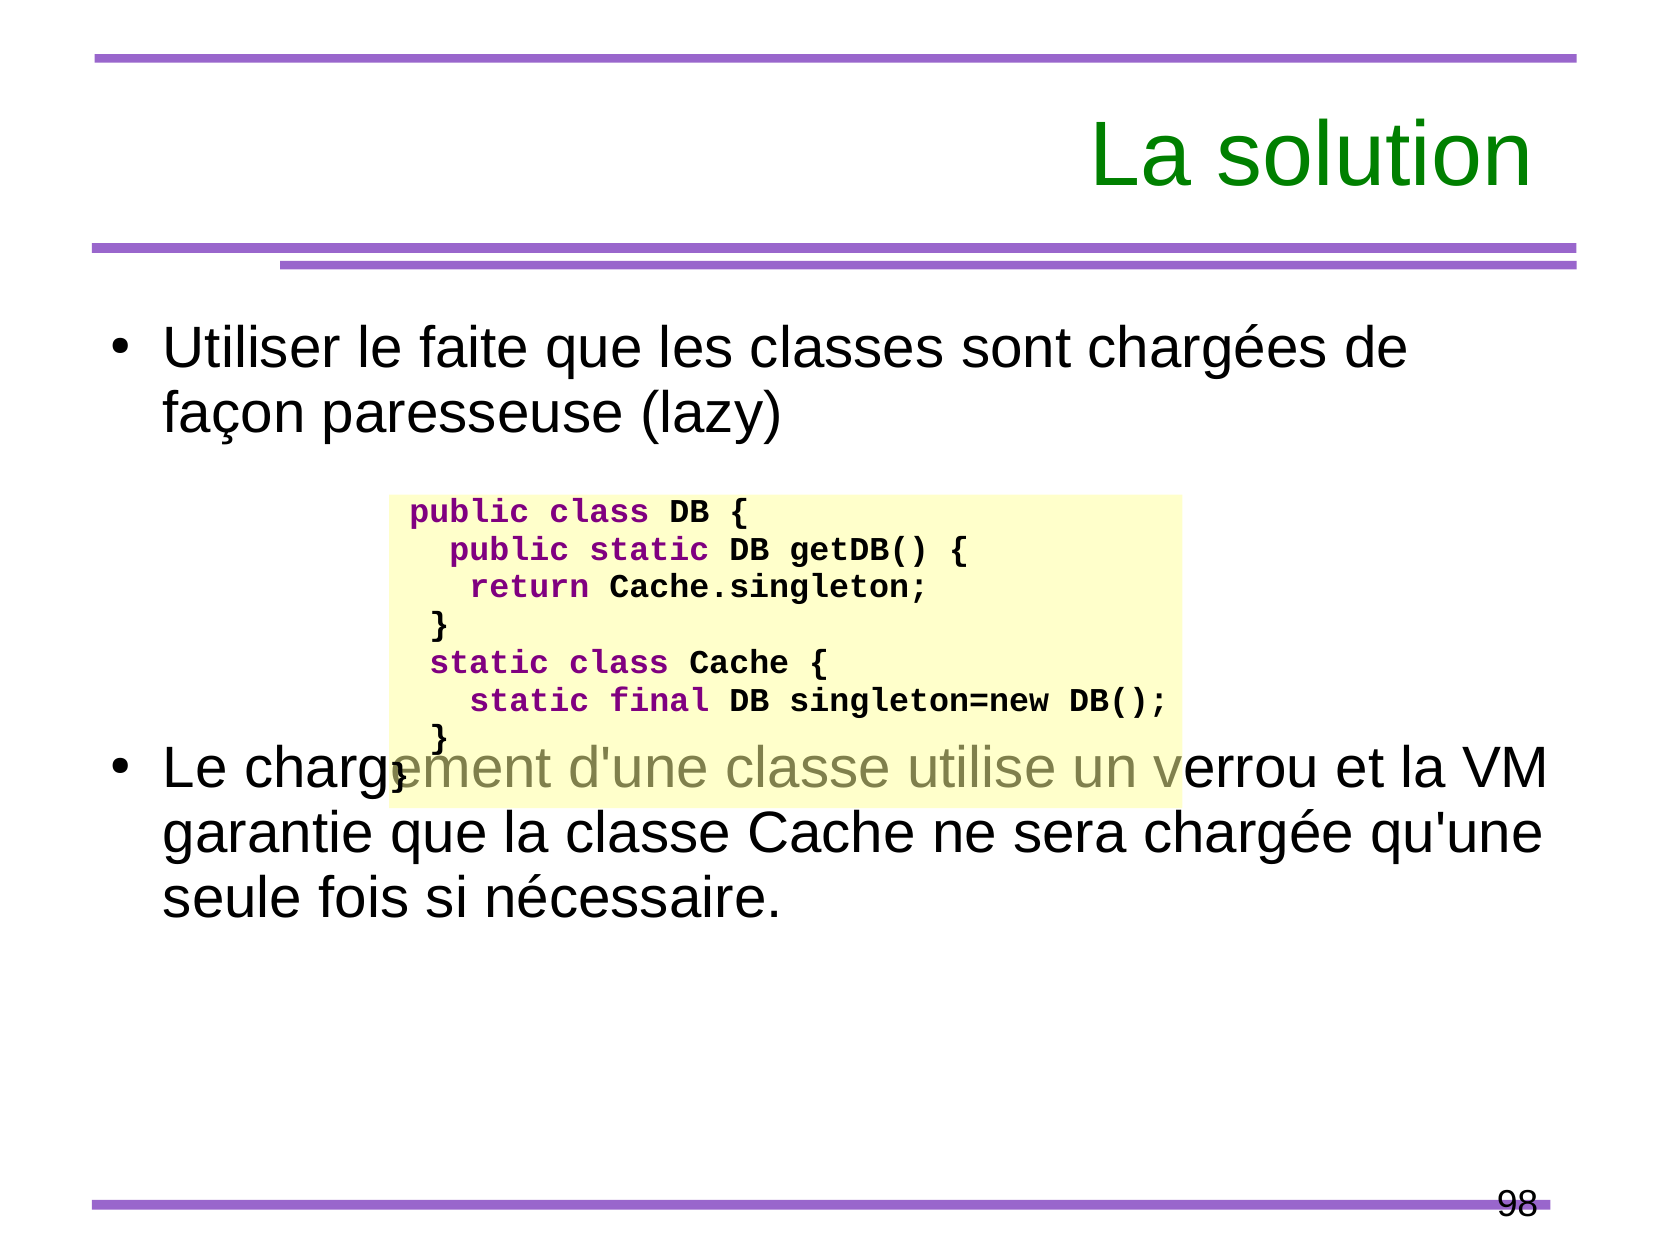

# La solution
Utiliser le faite que les classes sont chargées de façon paresseuse (lazy)
Le chargement d'une classe utilise un verrou et la VM garantie que la classe Cache ne sera chargée qu'une seule fois si nécessaire.
 public class DB {
 public static DB getDB() {
 return Cache.singleton;
 }
 static class Cache {
 static final DB singleton=new DB();
 }
}